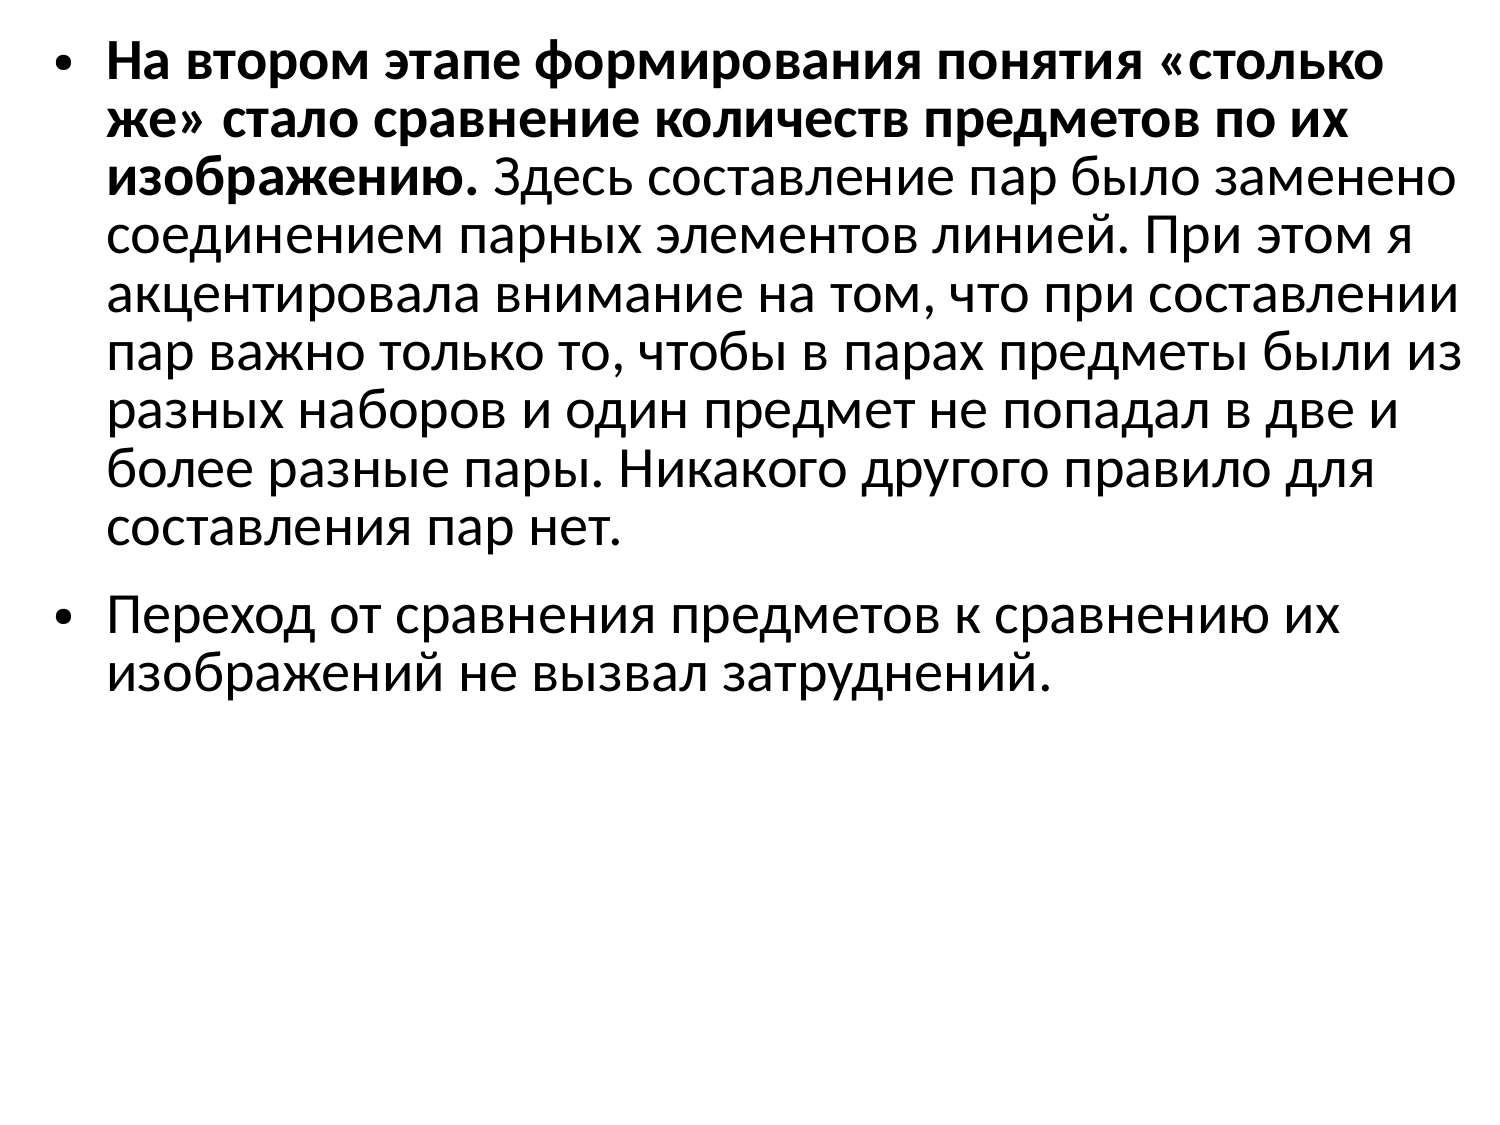

# На втором этапе формирования понятия «столько же» стало сравнение количеств предметов по их изображению. Здесь составление пар было заменено соединением парных элементов линией. При этом я акцентировала внимание на том, что при составлении пар важно только то, чтобы в парах предметы были из разных наборов и один предмет не попадал в две и более разные пары. Никакого другого правило для составления пар нет.
Переход от сравнения предметов к сравнению их изображений не вызвал затруднений.